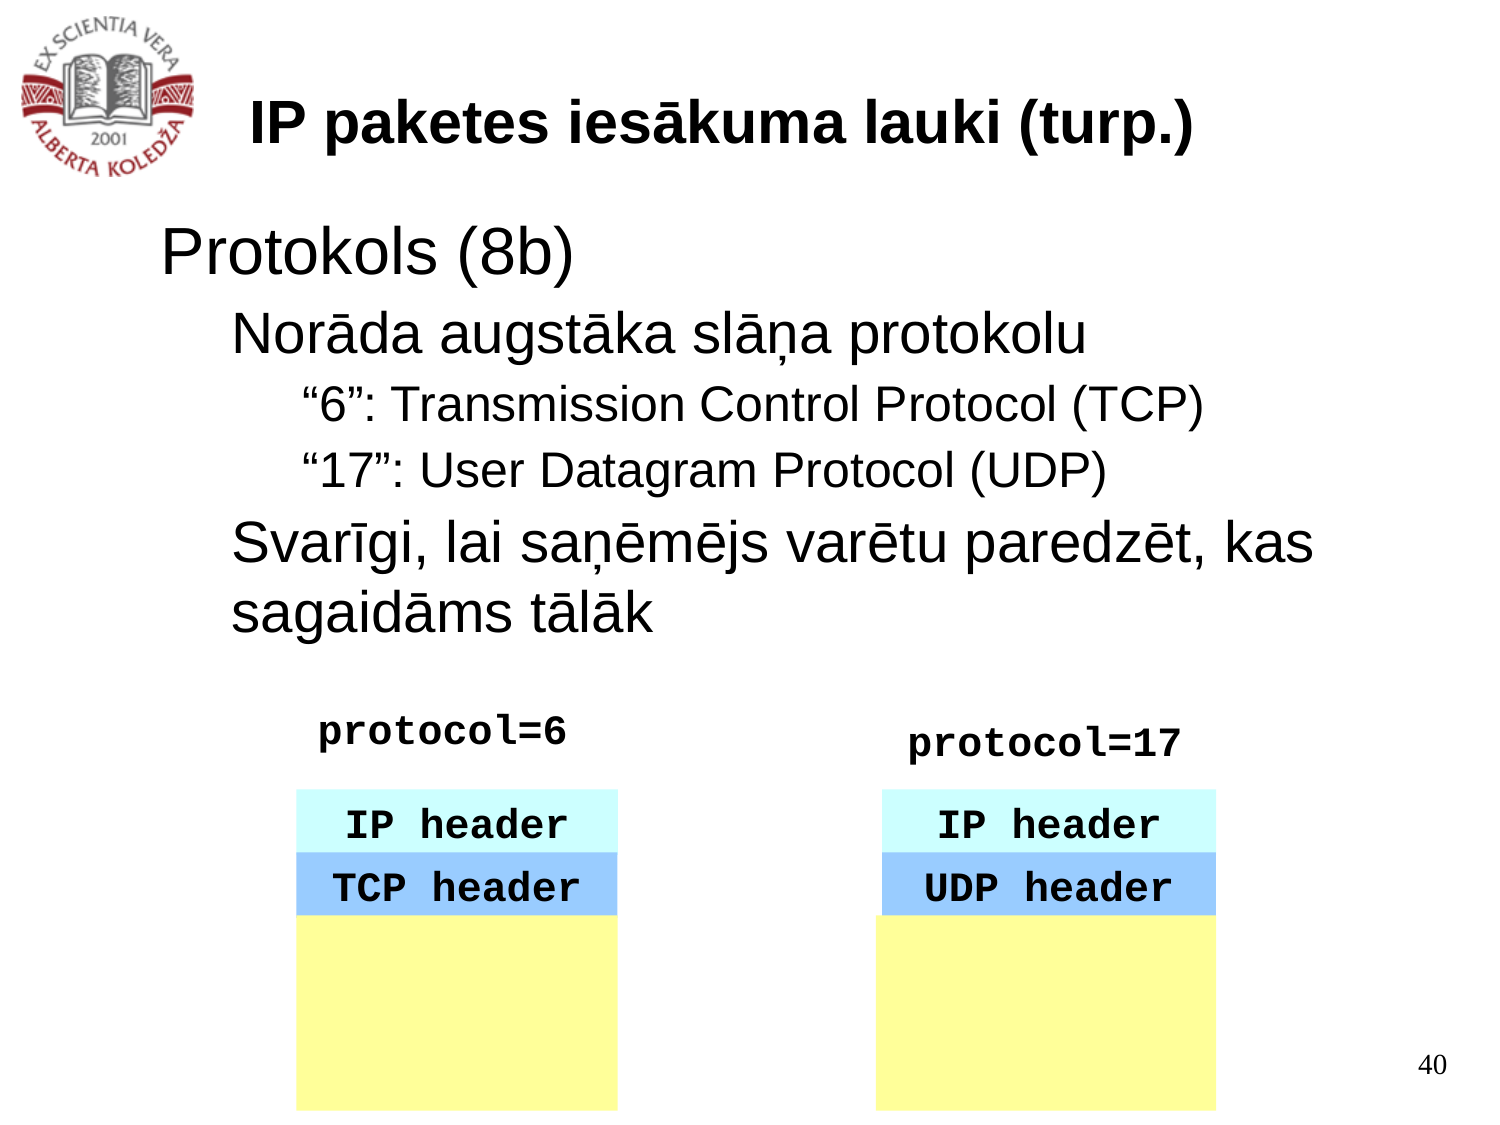

# IP paketes iesākuma lauki (turp.)
Protokols (8b)
Norāda augstāka slāņa protokolu
“6”: Transmission Control Protocol (TCP)
“17”: User Datagram Protocol (UDP)
Svarīgi, lai saņēmējs varētu paredzēt, kas sagaidāms tālāk
protocol=6
protocol=17
IP header
IP header
TCP header
UDP header